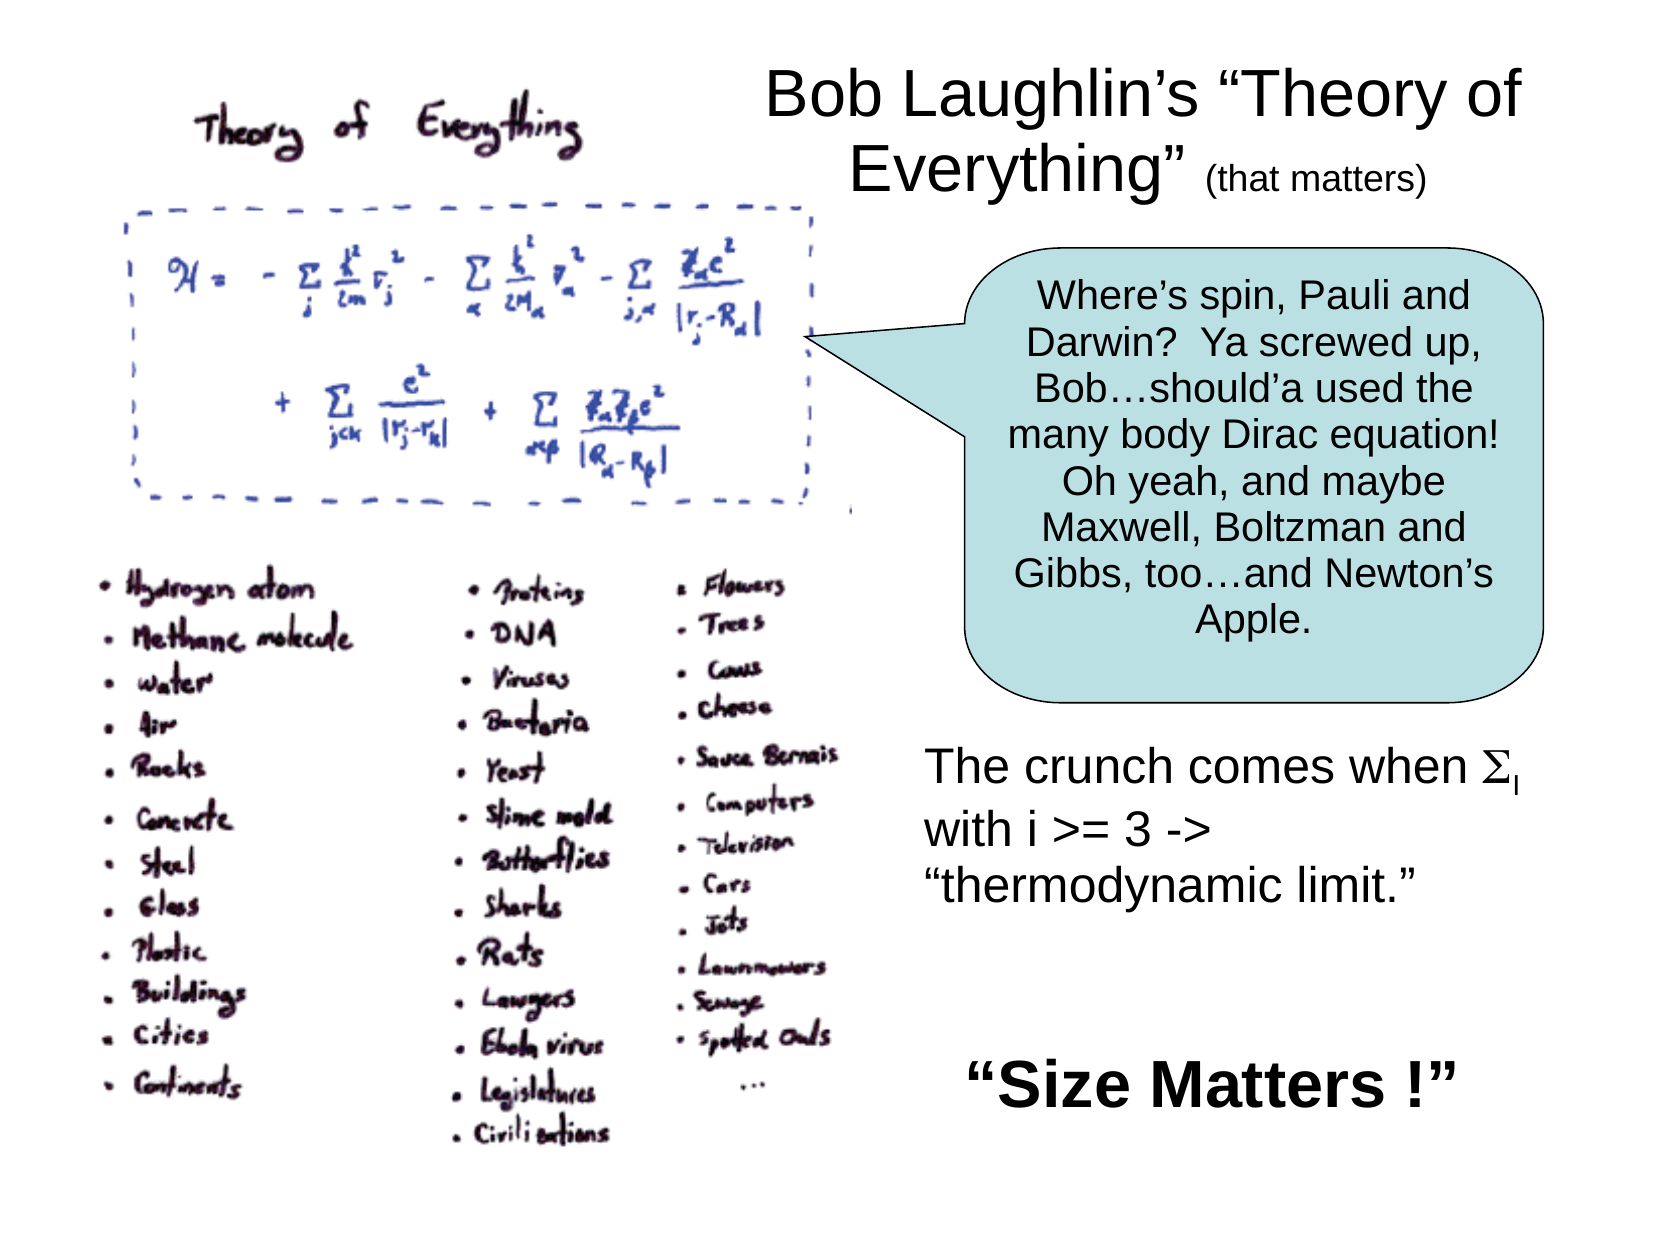

# Bob Laughlin’s “Theory of Everything” (that matters)
Where’s spin, Pauli and Darwin? Ya screwed up, Bob…should’a used the many body Dirac equation!
Oh yeah, and maybe Maxwell, Boltzman and Gibbs, too…and Newton’s Apple.
The crunch comes when I with i >= 3 -> “thermodynamic limit.”
“Size Matters !”